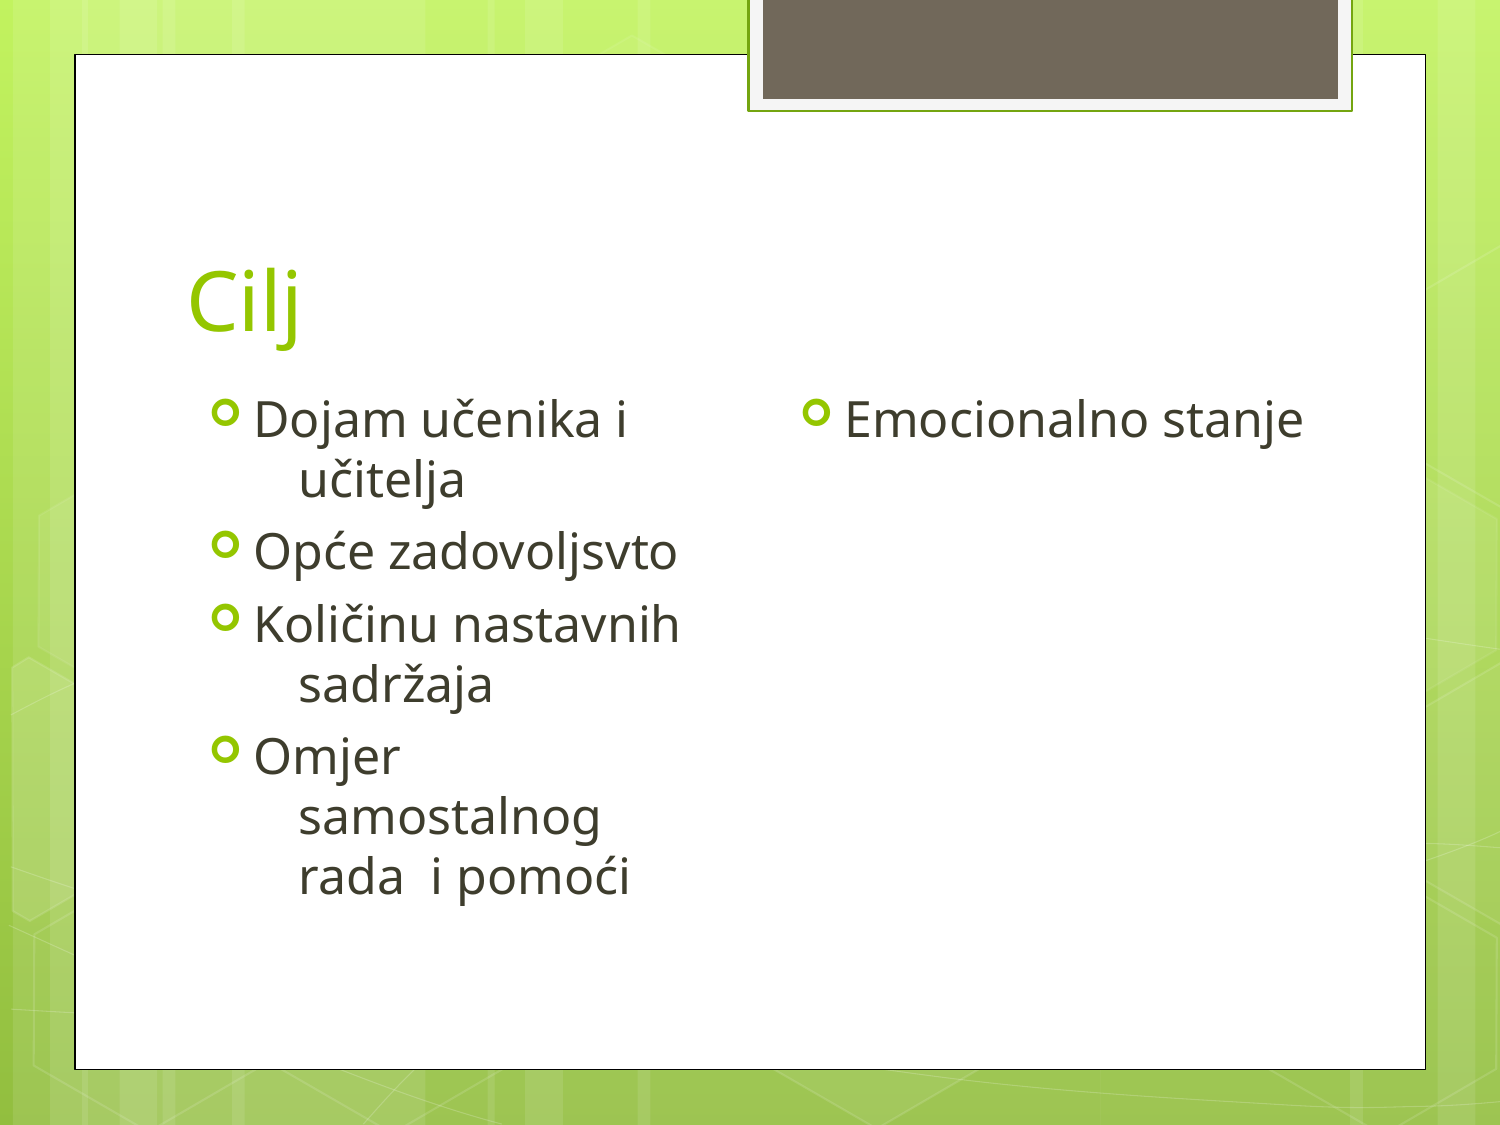

# Cilj
Dojam učenika i učitelja
Opće zadovoljsvto
Količinu nastavnih sadržaja
Omjer samostalnog rada i pomoći
Emocionalno stanje